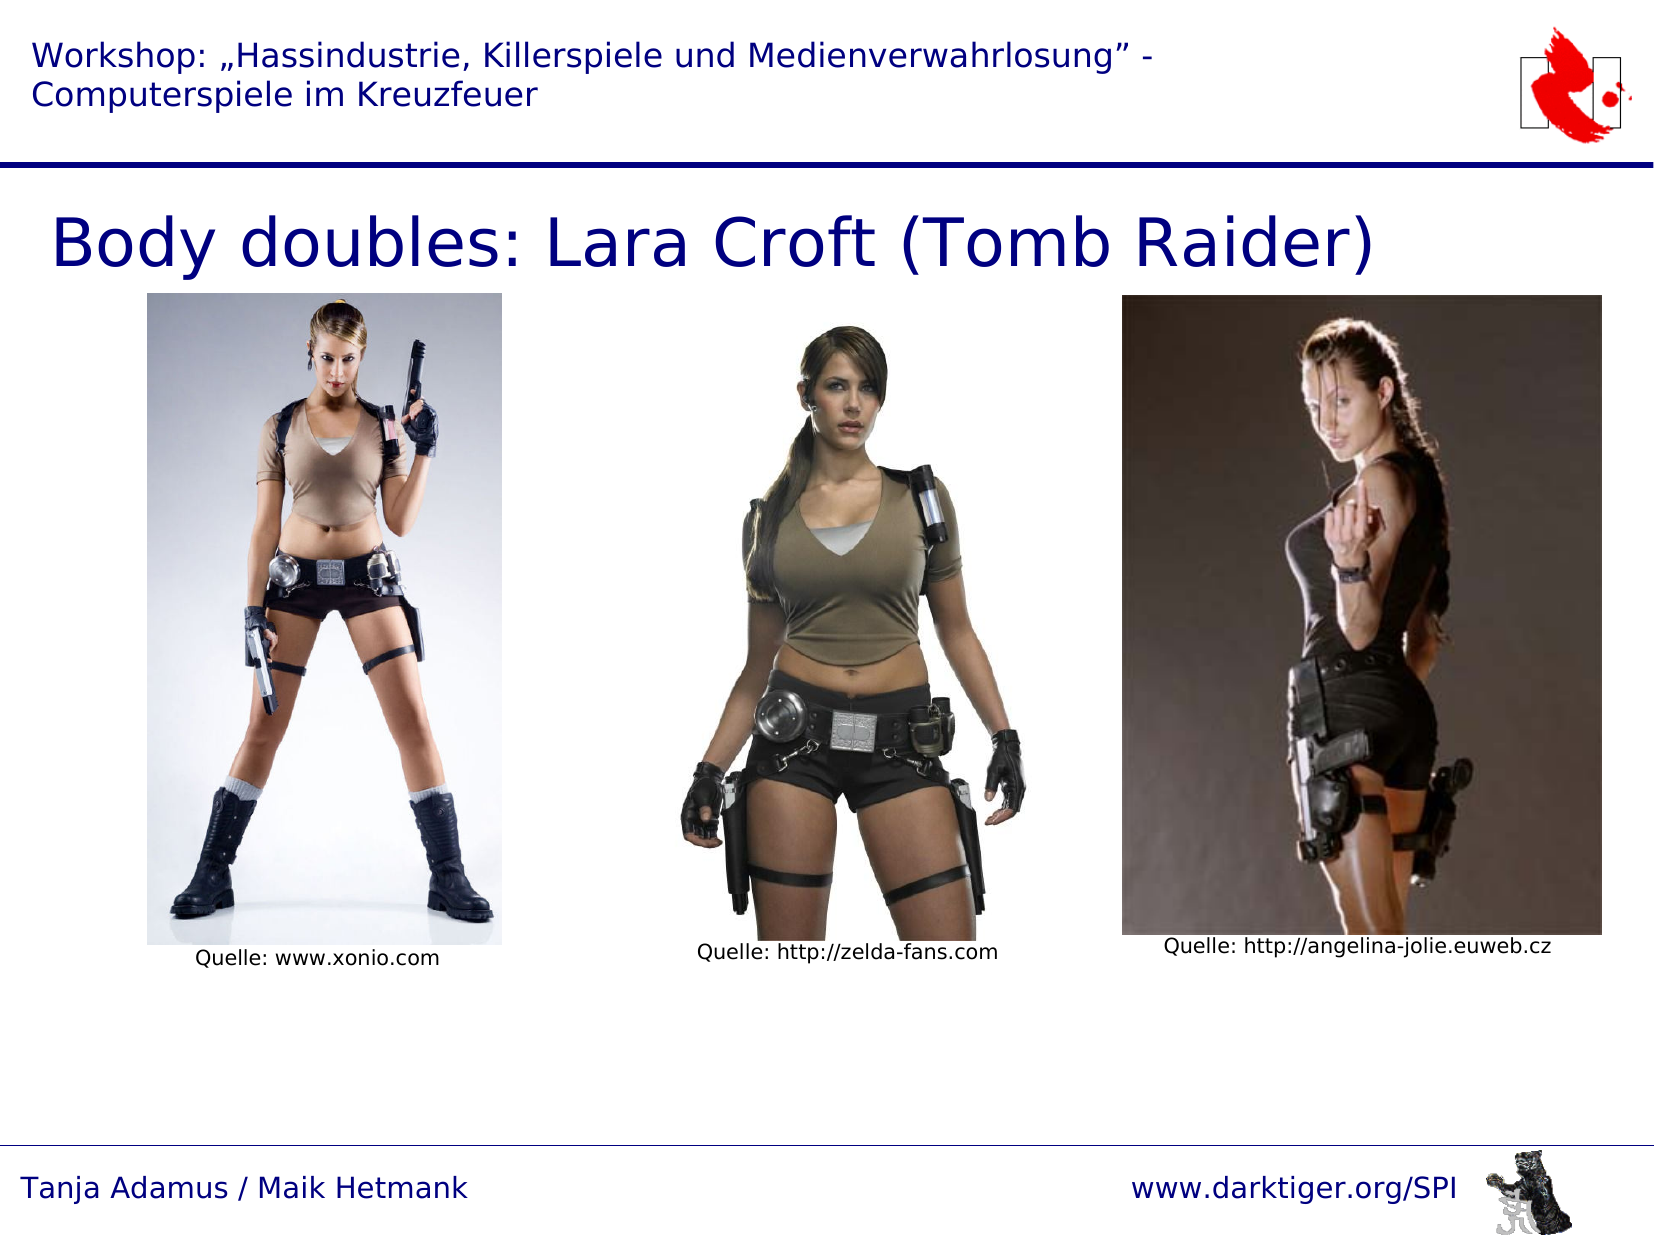

Workshop: „Hassindustrie, Killerspiele und Medienverwahrlosung” - Computerspiele im Kreuzfeuer
Body doubles: Lara Croft (Tomb Raider)
Quelle: http://angelina-jolie.euweb.cz
Quelle: http://zelda-fans.com
Quelle: www.xonio.com